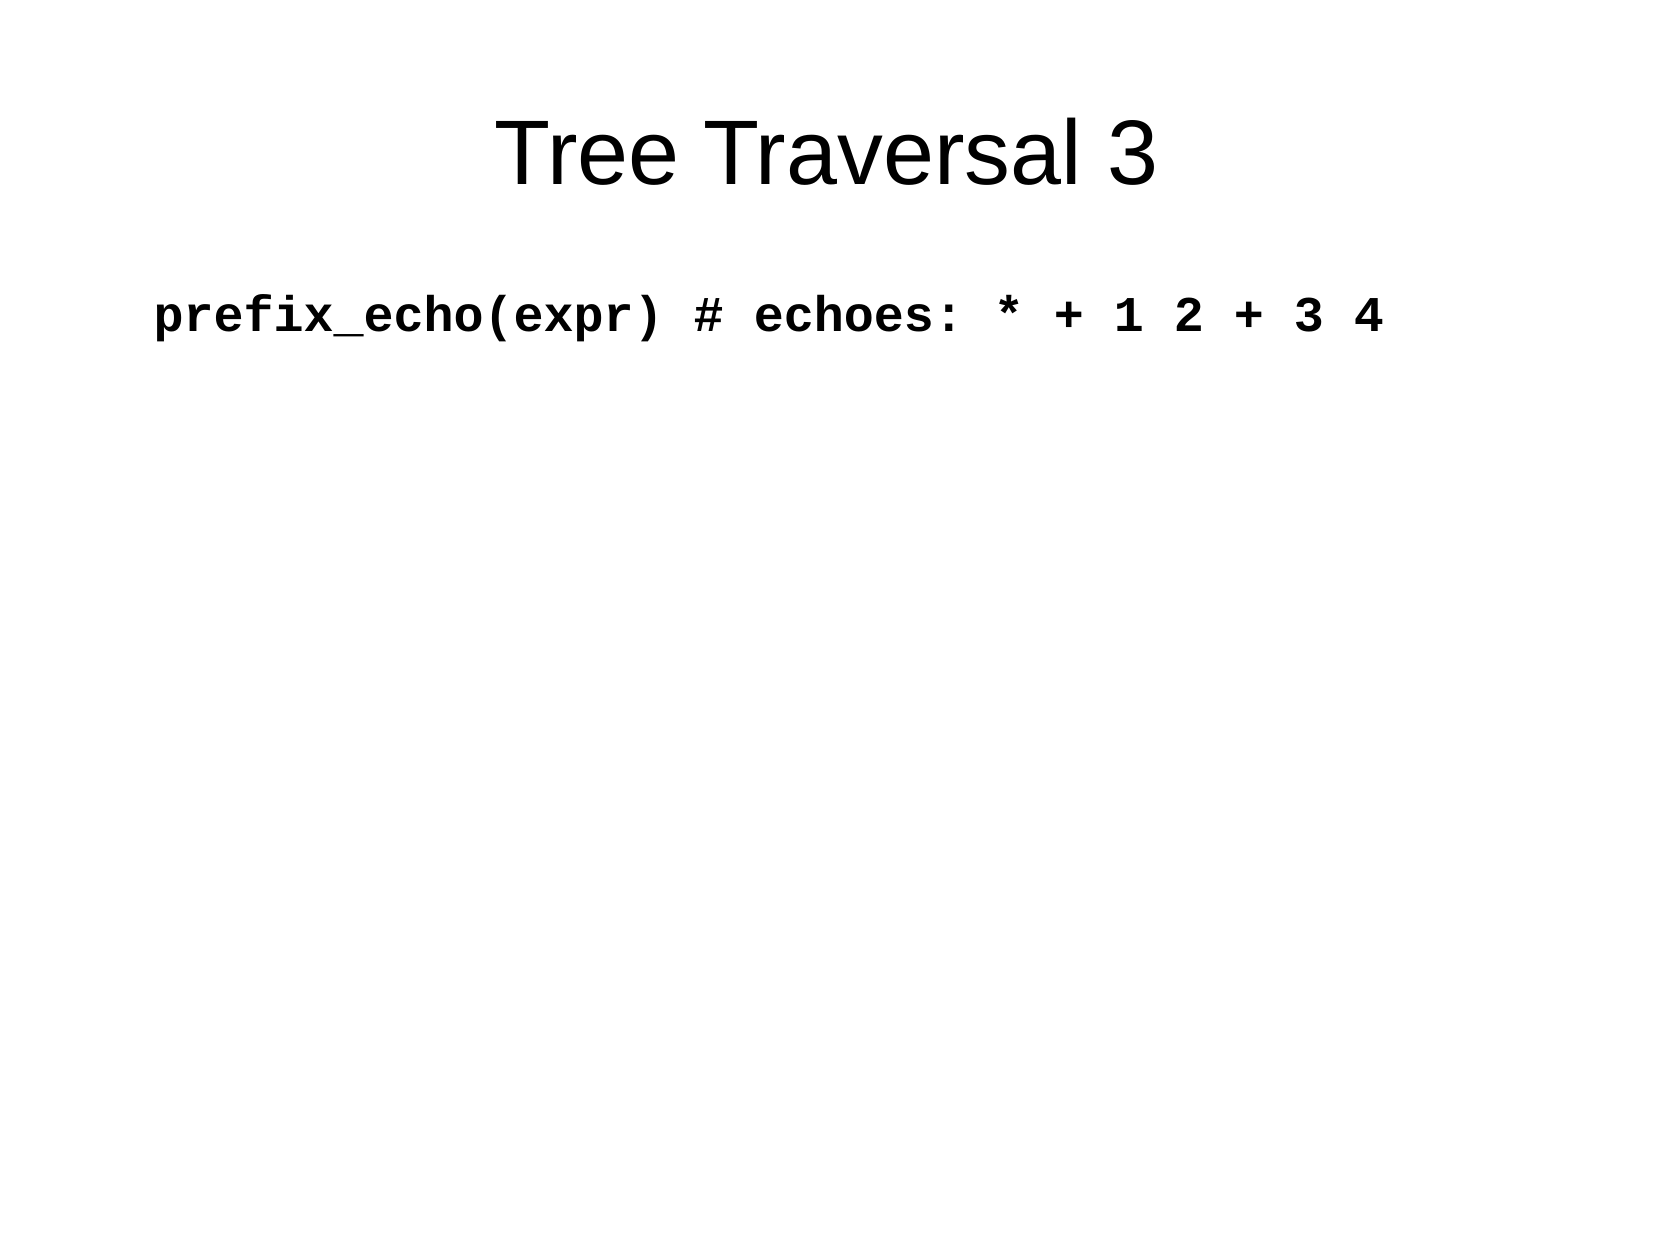

# Tree Traversal 3
prefix_echo(expr) # echoes: * + 1 2 + 3 4